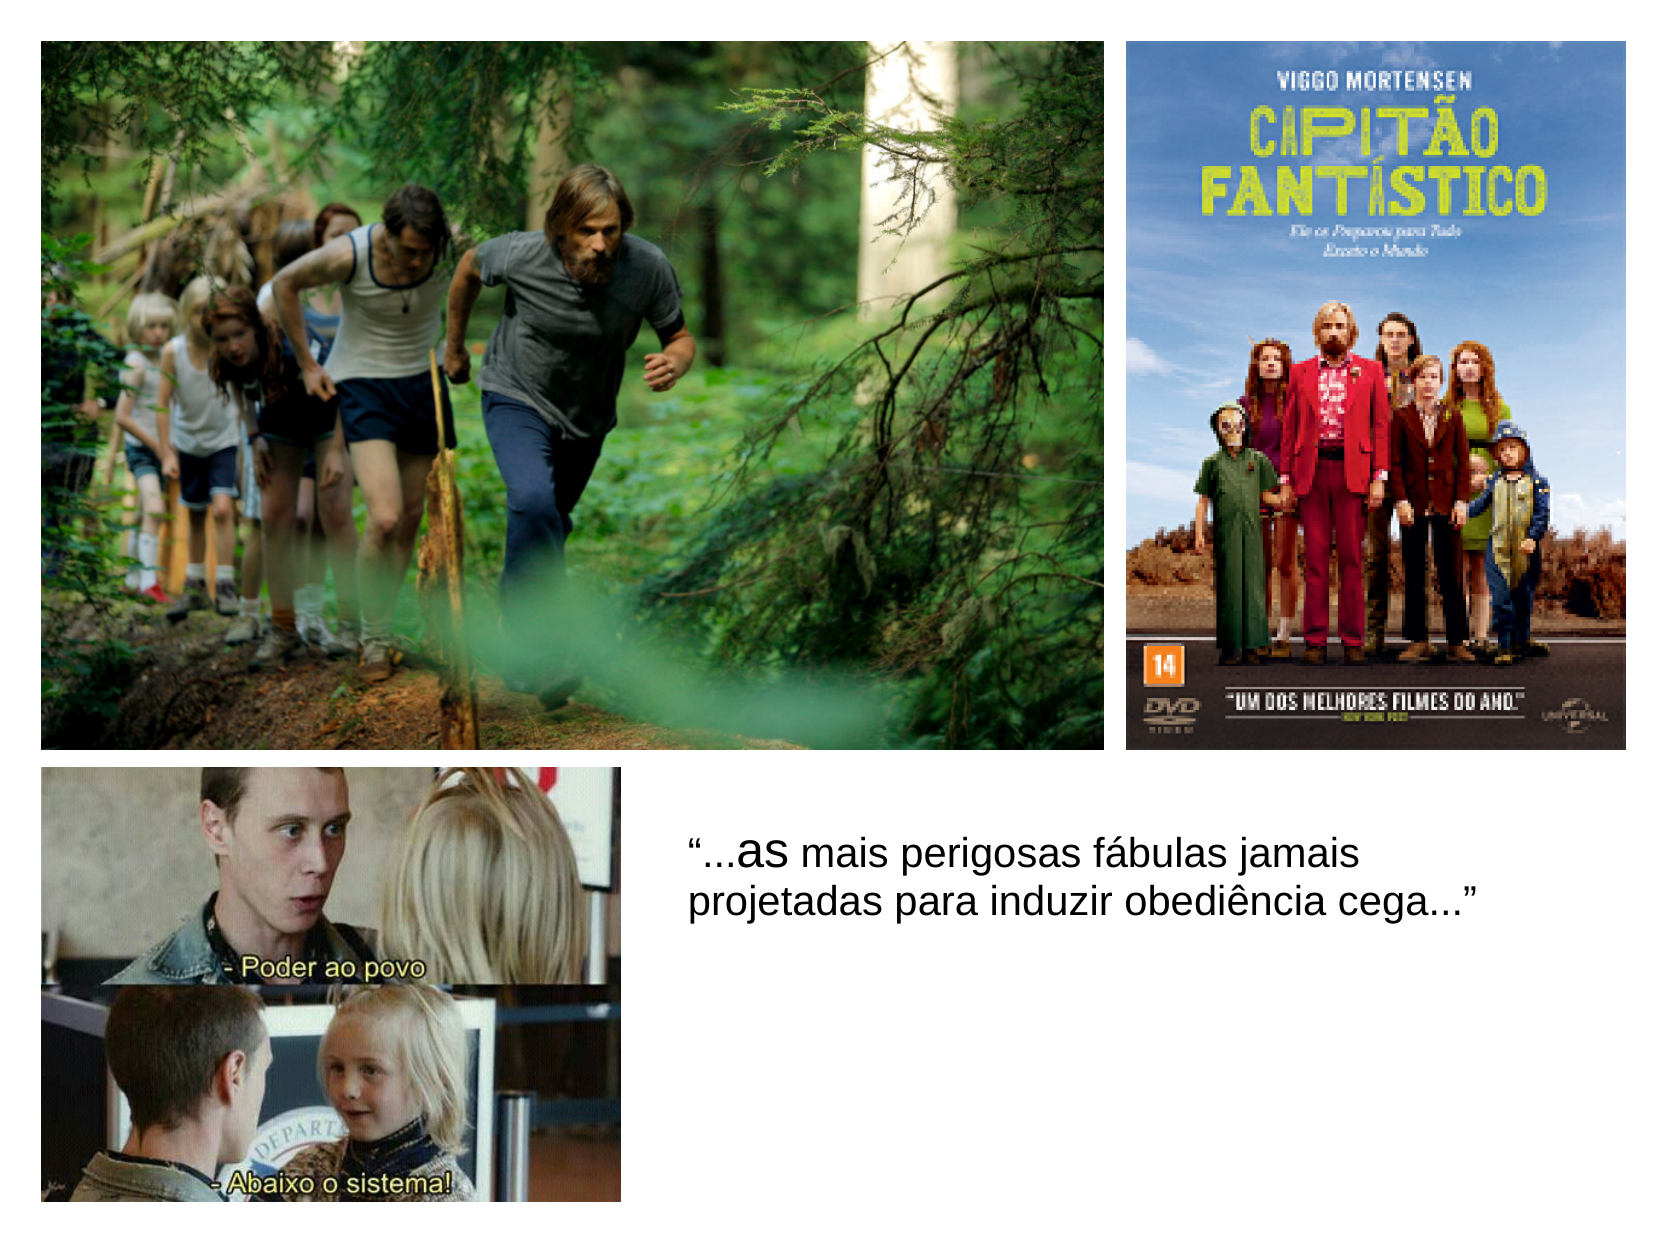

“...as mais perigosas fábulas jamais projetadas para induzir obediência cega...”